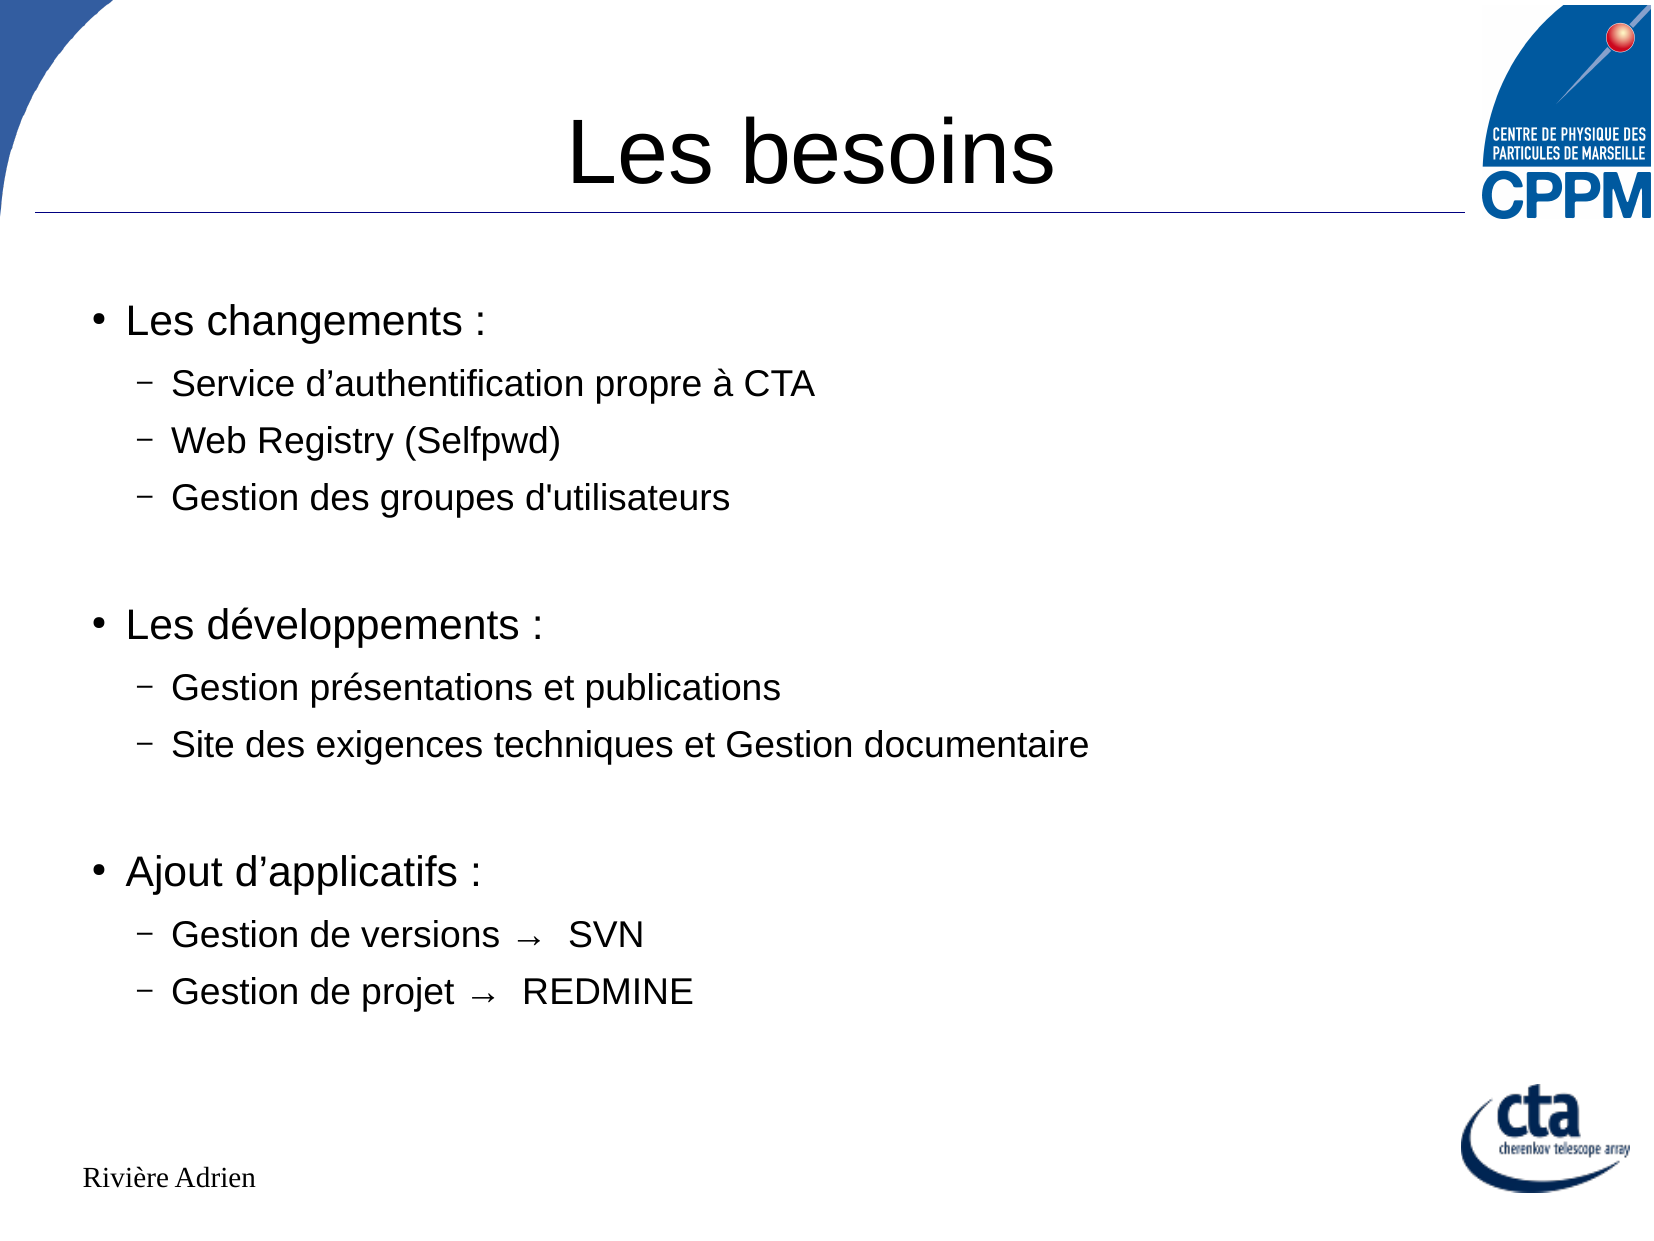

# Les besoins
Les changements :
Service d’authentification propre à CTA
Web Registry (Selfpwd)
Gestion des groupes d'utilisateurs
Les développements :
Gestion présentations et publications
Site des exigences techniques et Gestion documentaire
Ajout d’applicatifs :
Gestion de versions → SVN
Gestion de projet → REDMINE